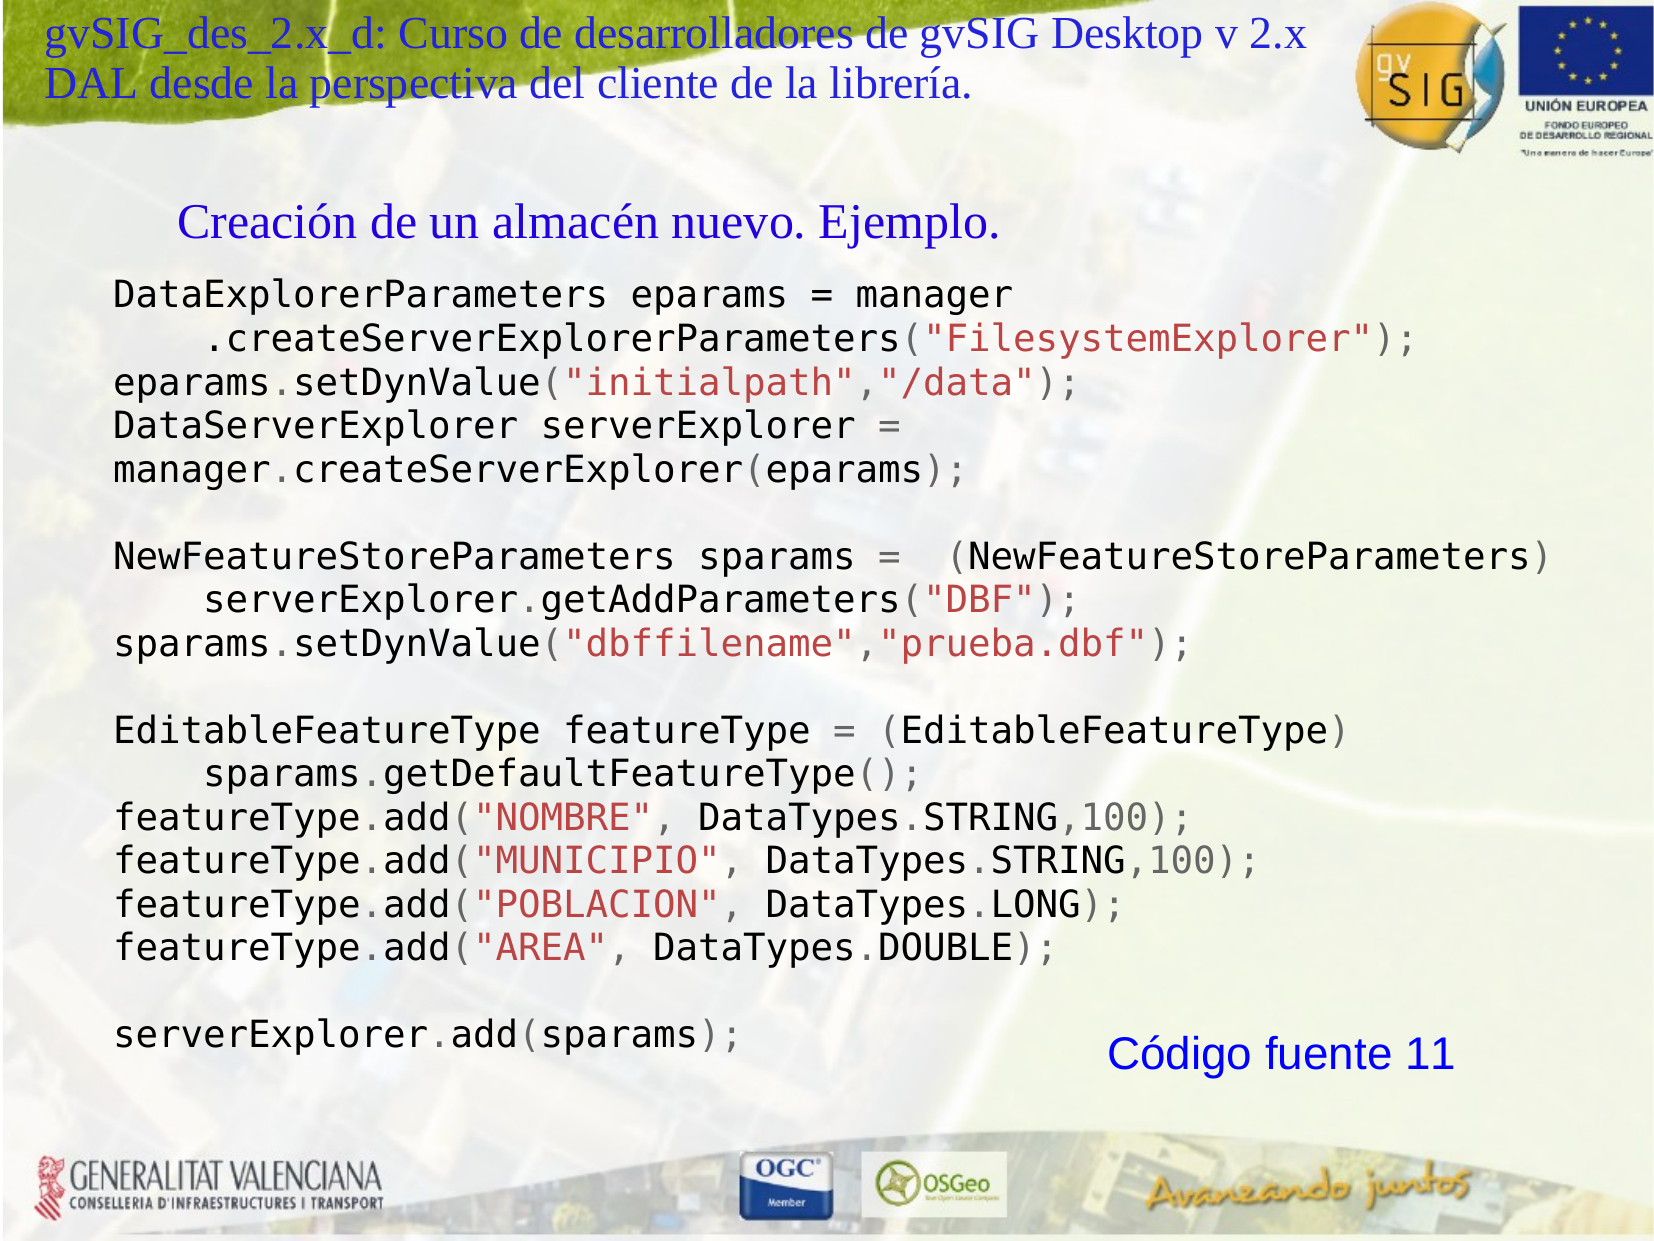

# Creación de un almacén nuevo. Ejemplo.
DataExplorerParameters eparams = manager
 .createServerExplorerParameters("FilesystemExplorer");
eparams.setDynValue("initialpath","/data");
DataServerExplorer serverExplorer = manager.createServerExplorer(eparams);
NewFeatureStoreParameters sparams = (NewFeatureStoreParameters)
 serverExplorer.getAddParameters("DBF");
sparams.setDynValue("dbffilename","prueba.dbf");
EditableFeatureType featureType = (EditableFeatureType)
 sparams.getDefaultFeatureType();
featureType.add("NOMBRE", DataTypes.STRING,100);
featureType.add("MUNICIPIO", DataTypes.STRING,100);
featureType.add("POBLACION", DataTypes.LONG);
featureType.add("AREA", DataTypes.DOUBLE);
serverExplorer.add(sparams);
Código fuente 11